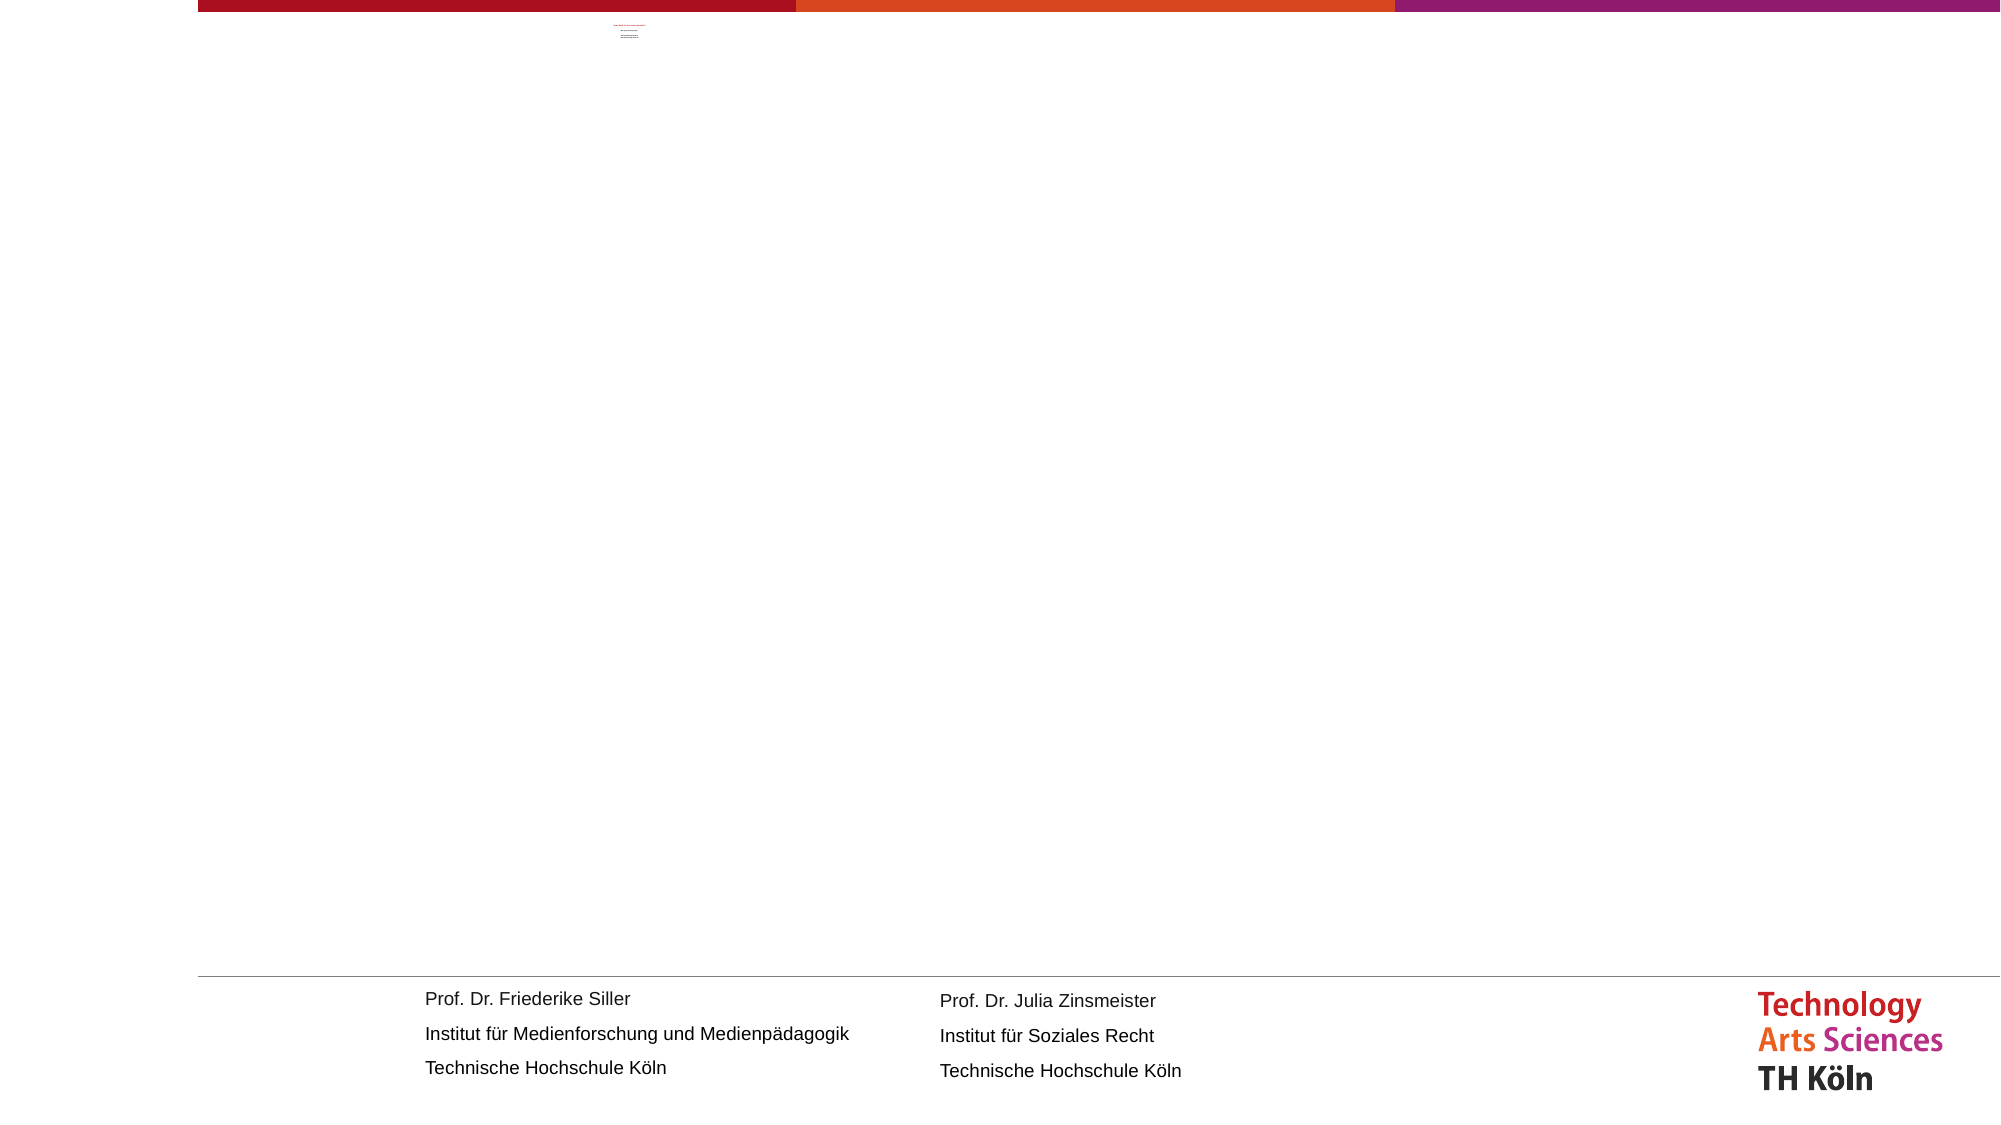

Vielen Dank für Ihre Aufmerksamkeit!
Bei Fragen und Anregungen:
friederike.siller@th-koeln.de
julia.zinsmeister@th-koeln.de
#